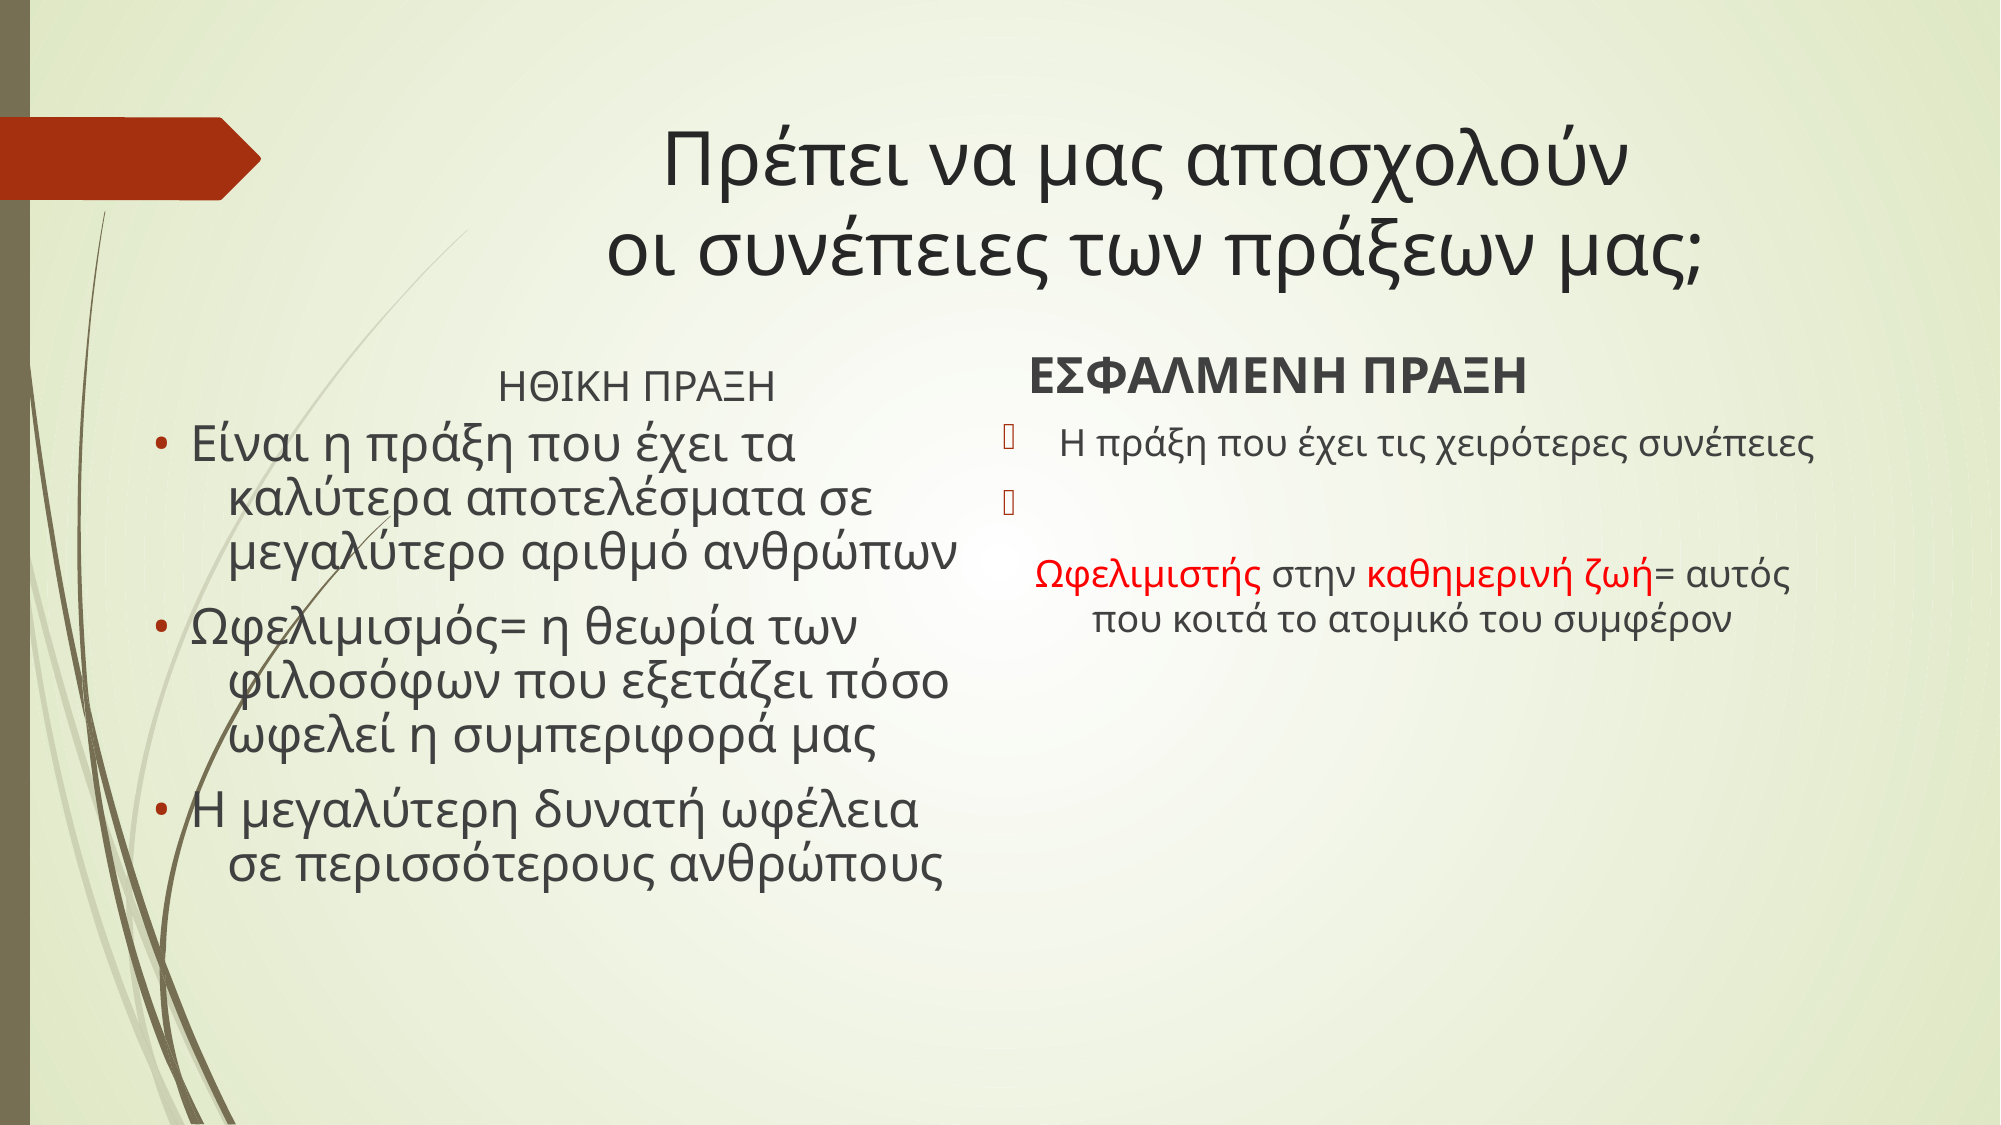

# Πρέπει να μας απασχολούν οι συνέπειες των πράξεων μας;
ΕΣΦΑΛΜΕΝΗ ΠΡΑΞΗ
ΗΘΙΚΗ ΠΡΑΞΗ
Είναι η πράξη που έχει τα καλύτερα αποτελέσματα σε μεγαλύτερο αριθμό ανθρώπων
Ωφελιμισμός= η θεωρία των φιλοσόφων που εξετάζει πόσο ωφελεί η συμπεριφορά μας
Η μεγαλύτερη δυνατή ωφέλεια σε περισσότερους ανθρώπους
Η πράξη που έχει τις χειρότερες συνέπειες
Ωφελιμιστής στην καθημερινή ζωή= αυτός που κοιτά το ατομικό του συμφέρον